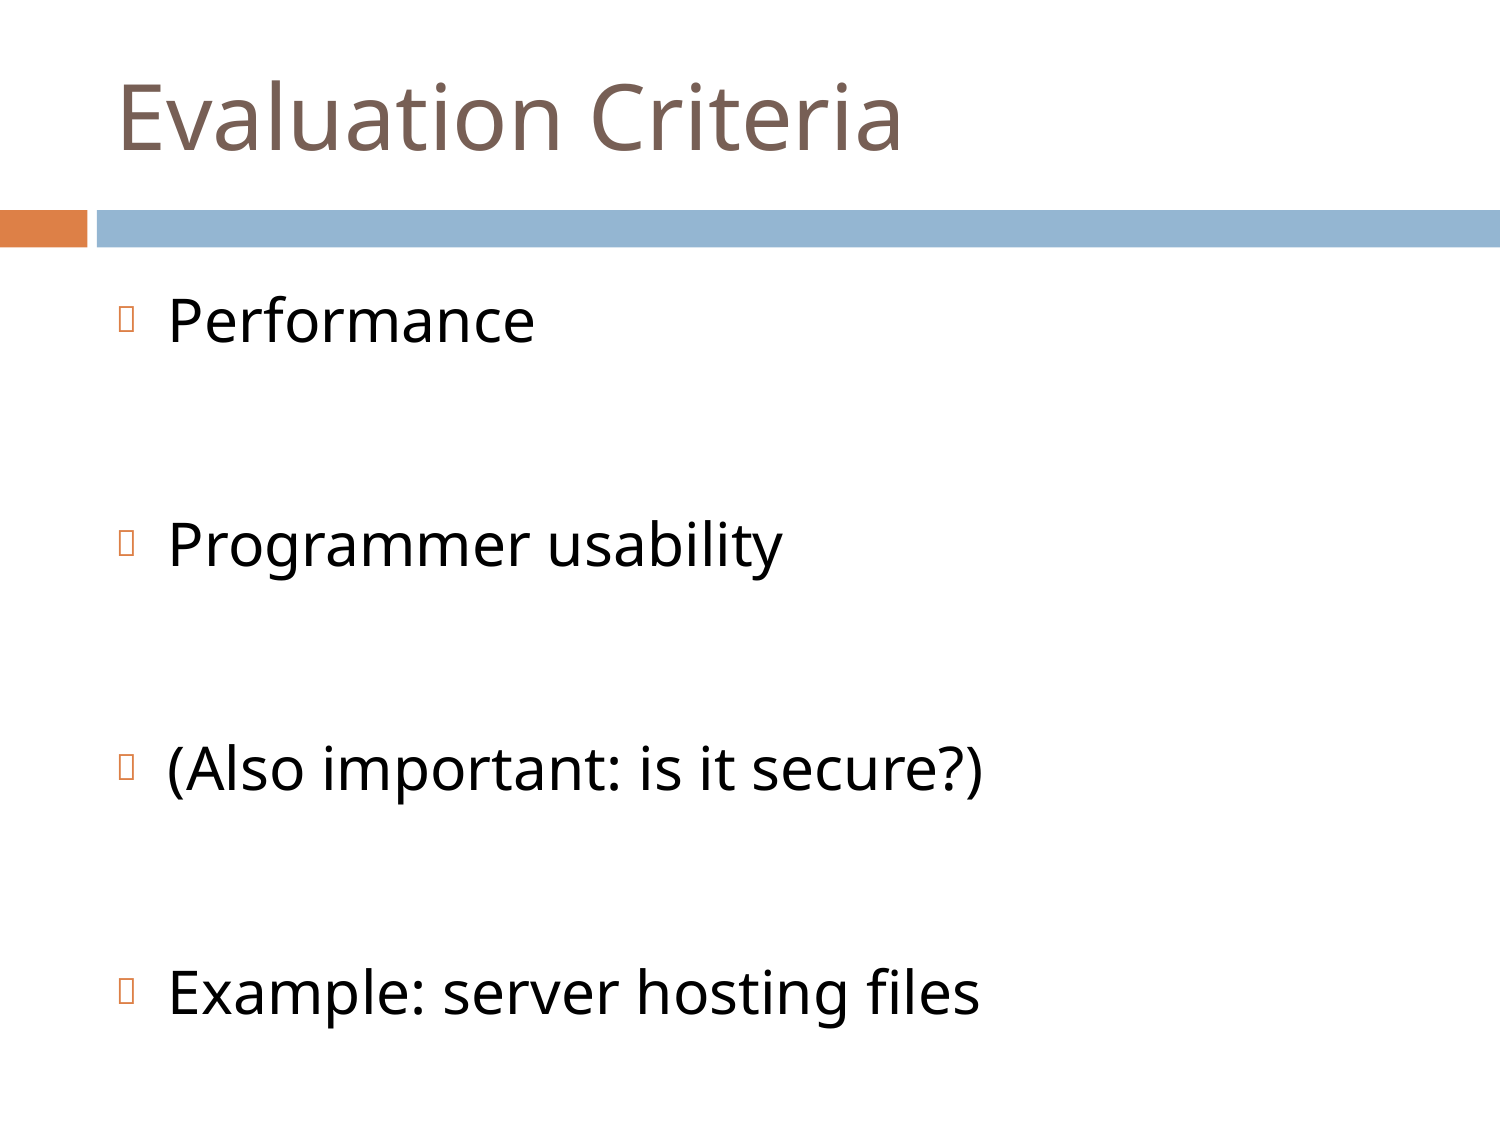

# Evaluation Criteria
Performance
Programmer usability
(Also important: is it secure?)
Example: server hosting files